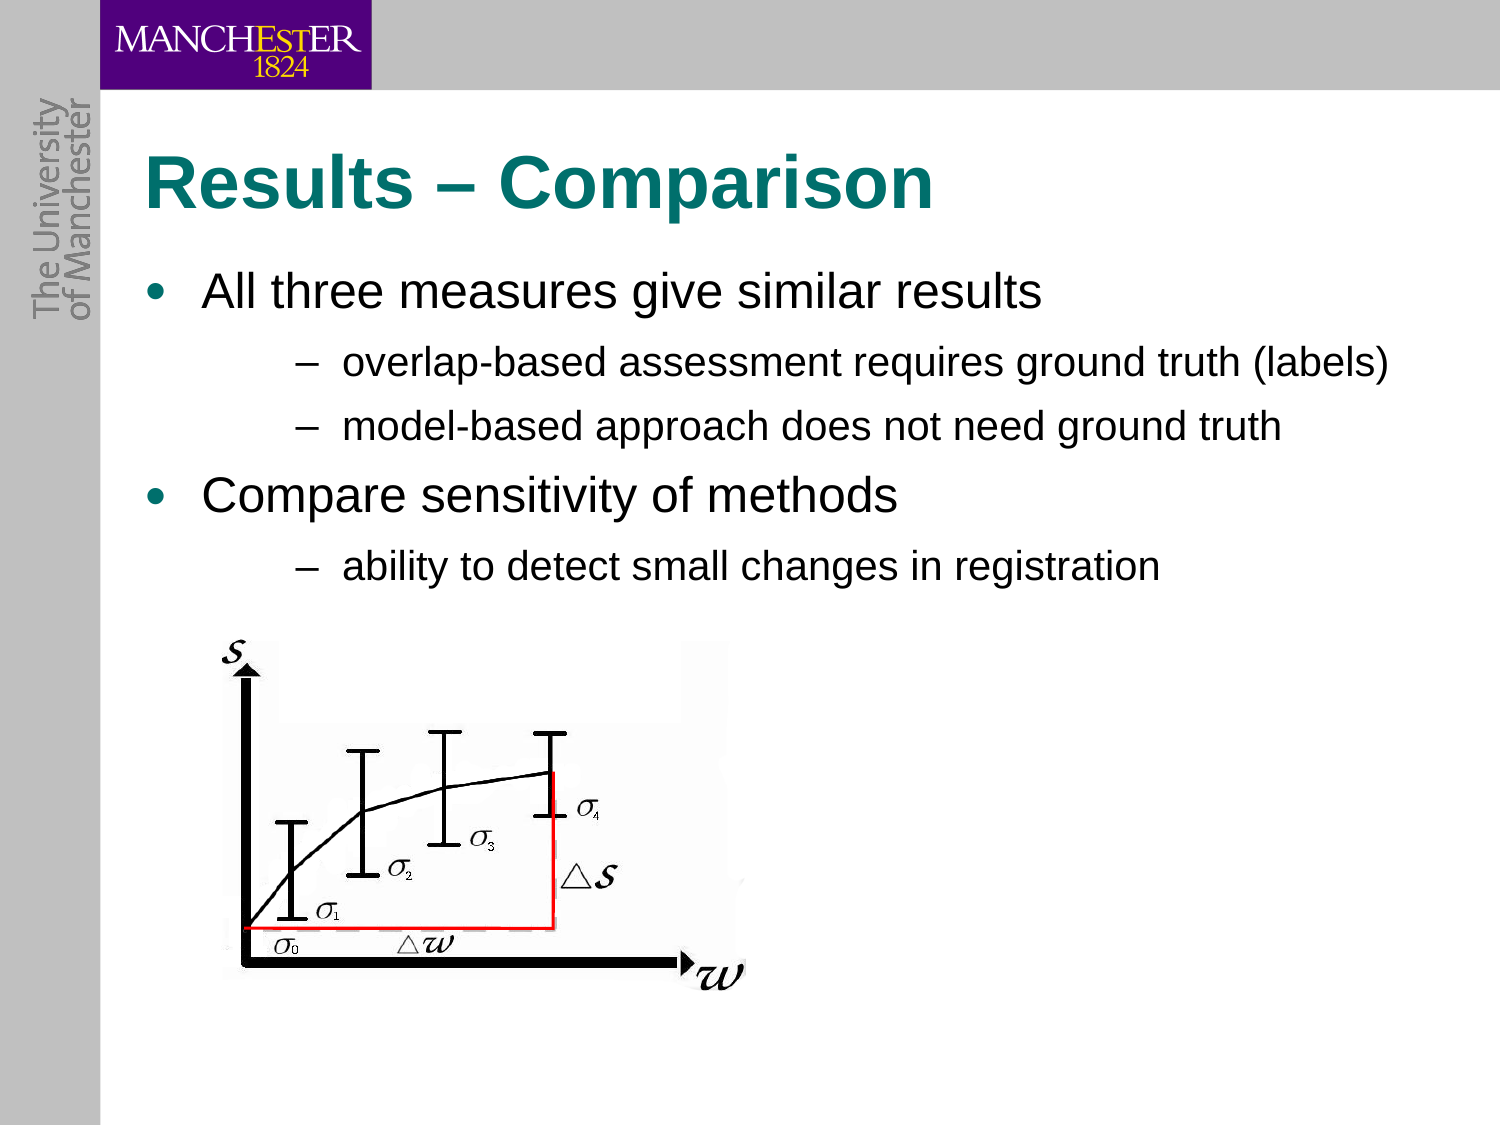

# Results – Comparison
All three measures give similar results
overlap-based assessment requires ground truth (labels)
model-based approach does not need ground truth
Compare sensitivity of methods
ability to detect small changes in registration